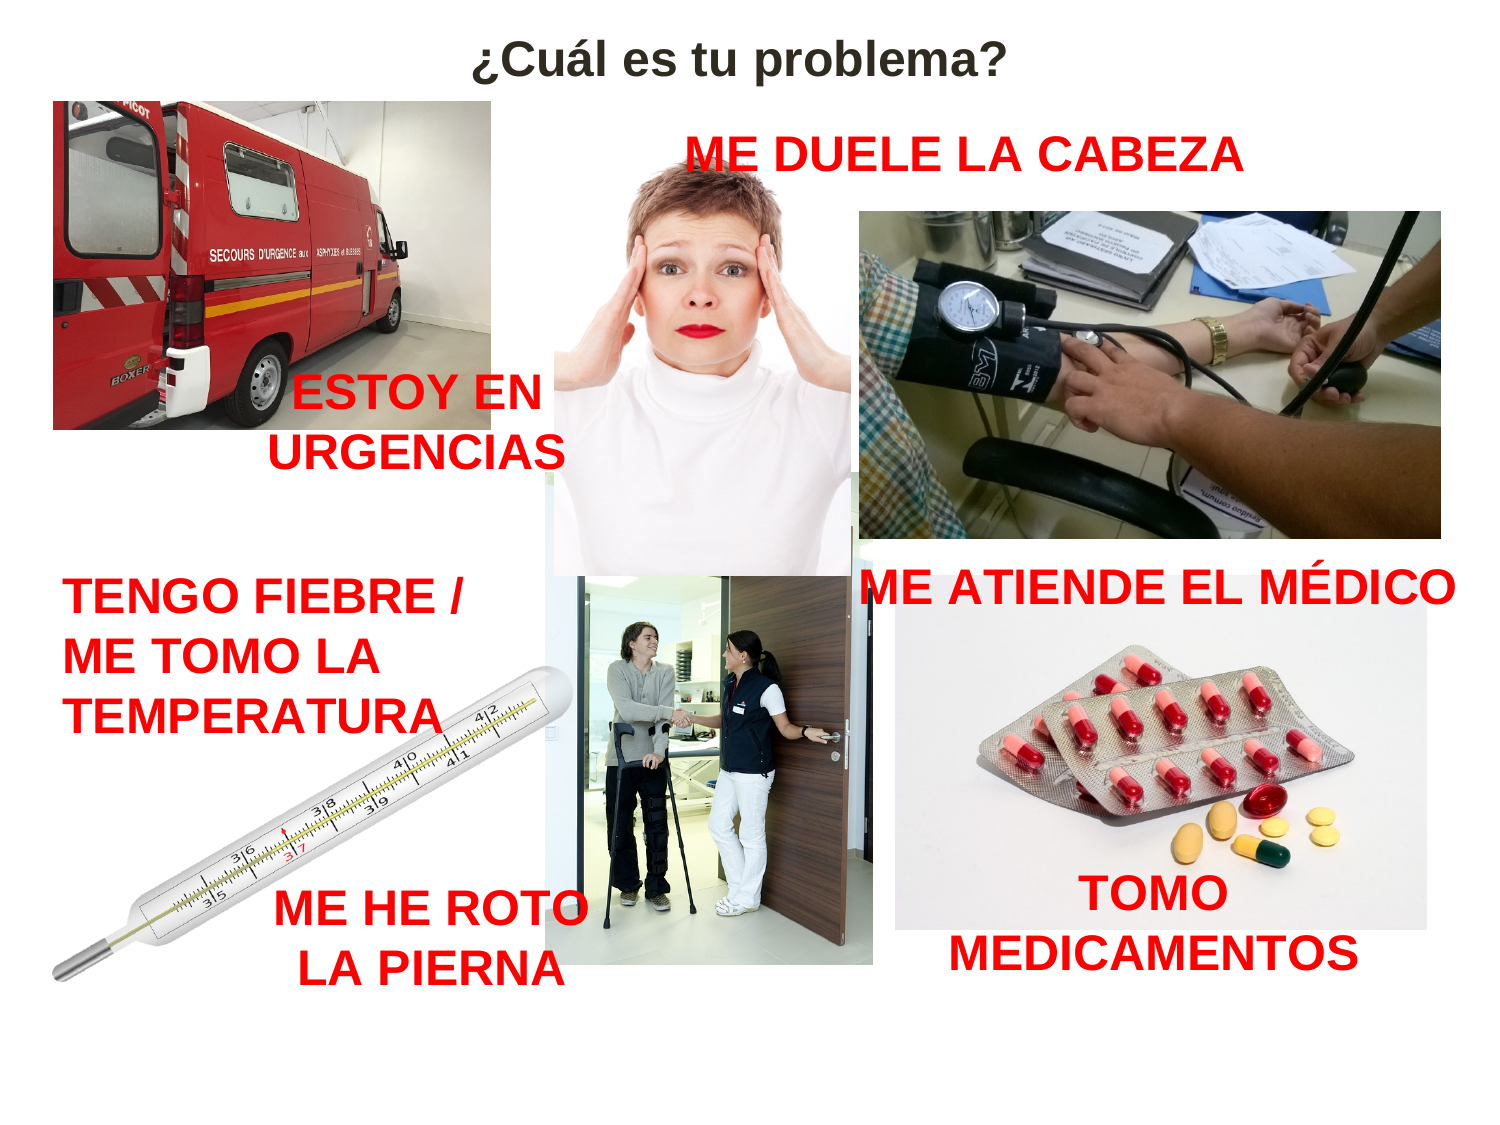

# ¿Cuál es tu problema?
ME DUELE LA CABEZA
ESTOY EN URGENCIAS
ME ATIENDE EL MÉDICO
TENGO FIEBRE / ME TOMO LA TEMPERATURA
TOMO MEDICAMENTOS
ME HE ROTO LA PIERNA